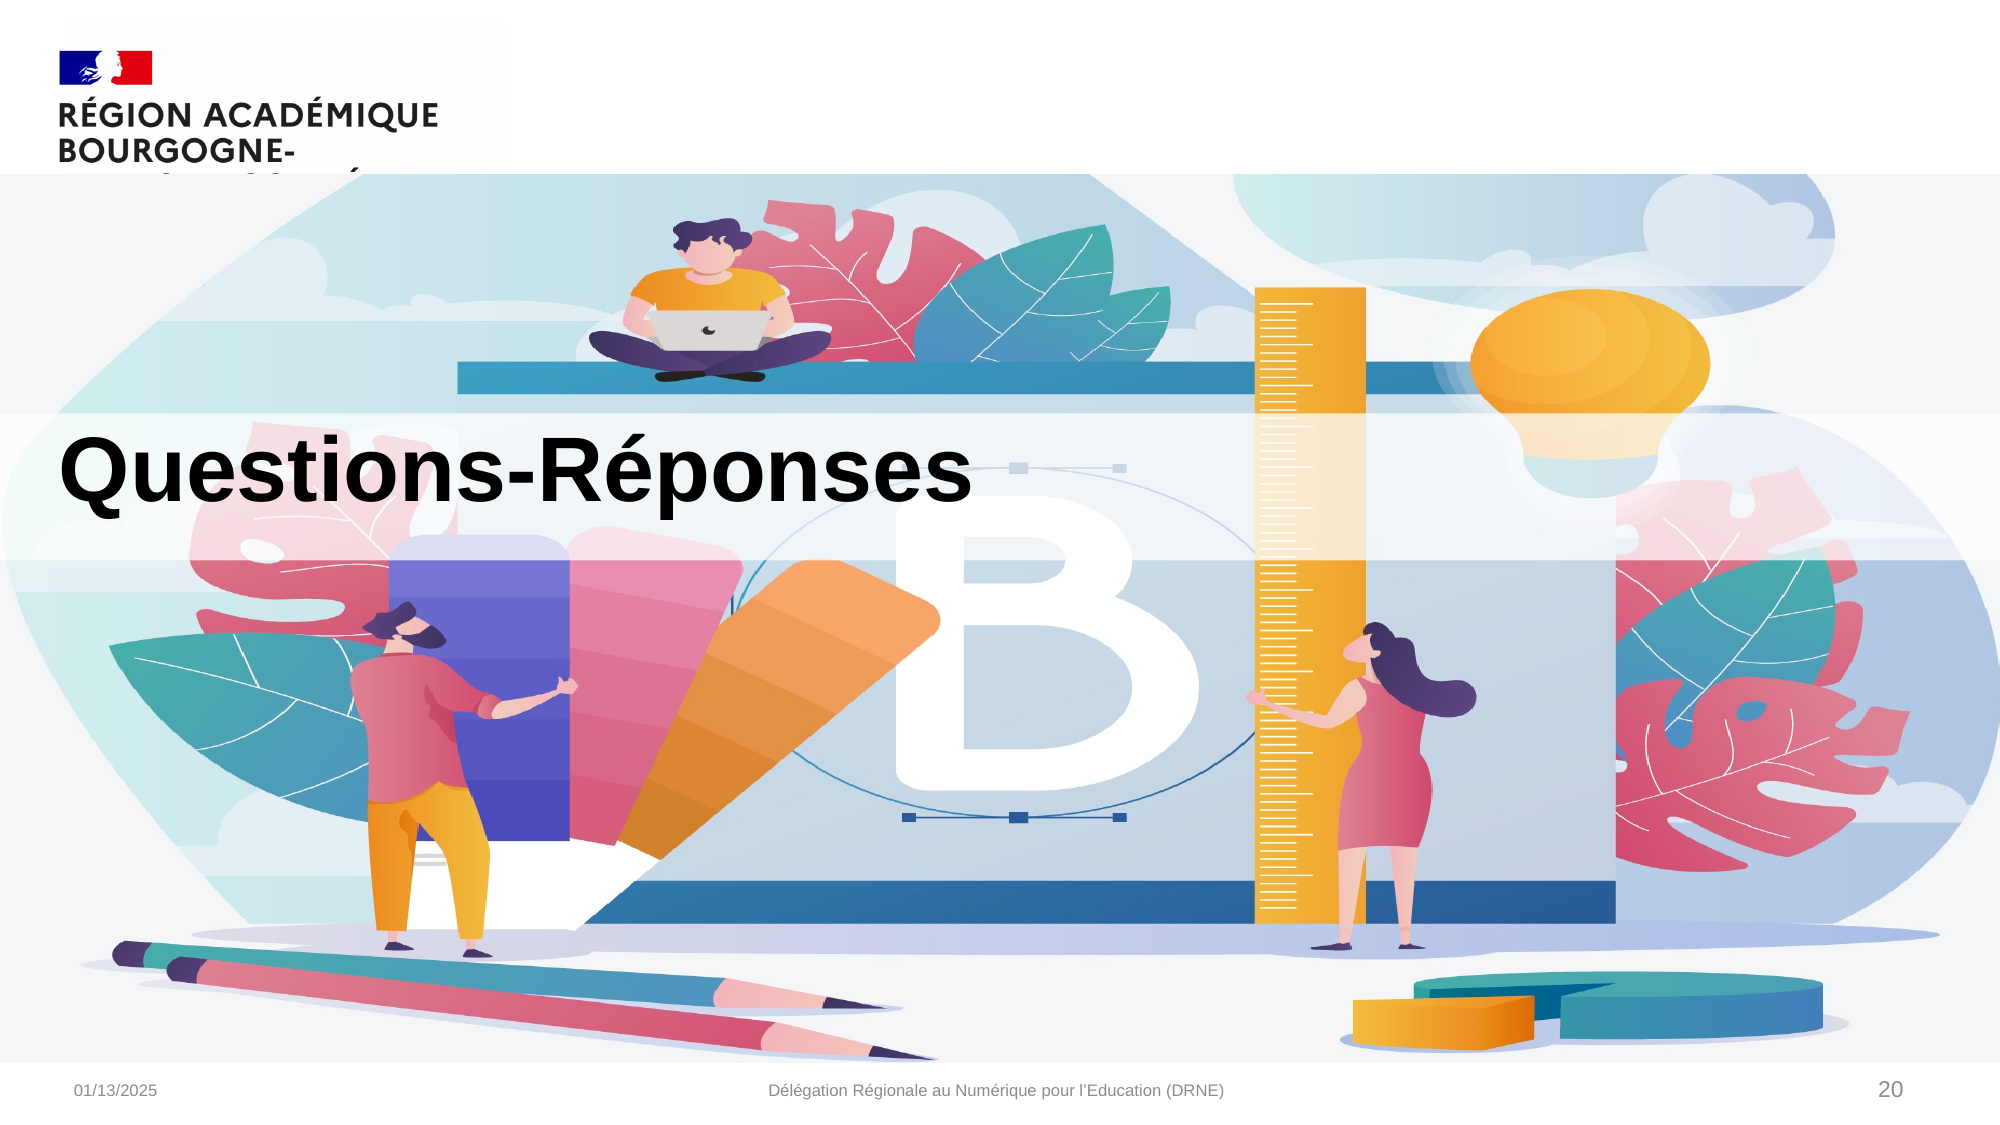

Questions-Réponses
20
01/13/2025
Délégation Régionale au Numérique pour l’Education (DRNE)